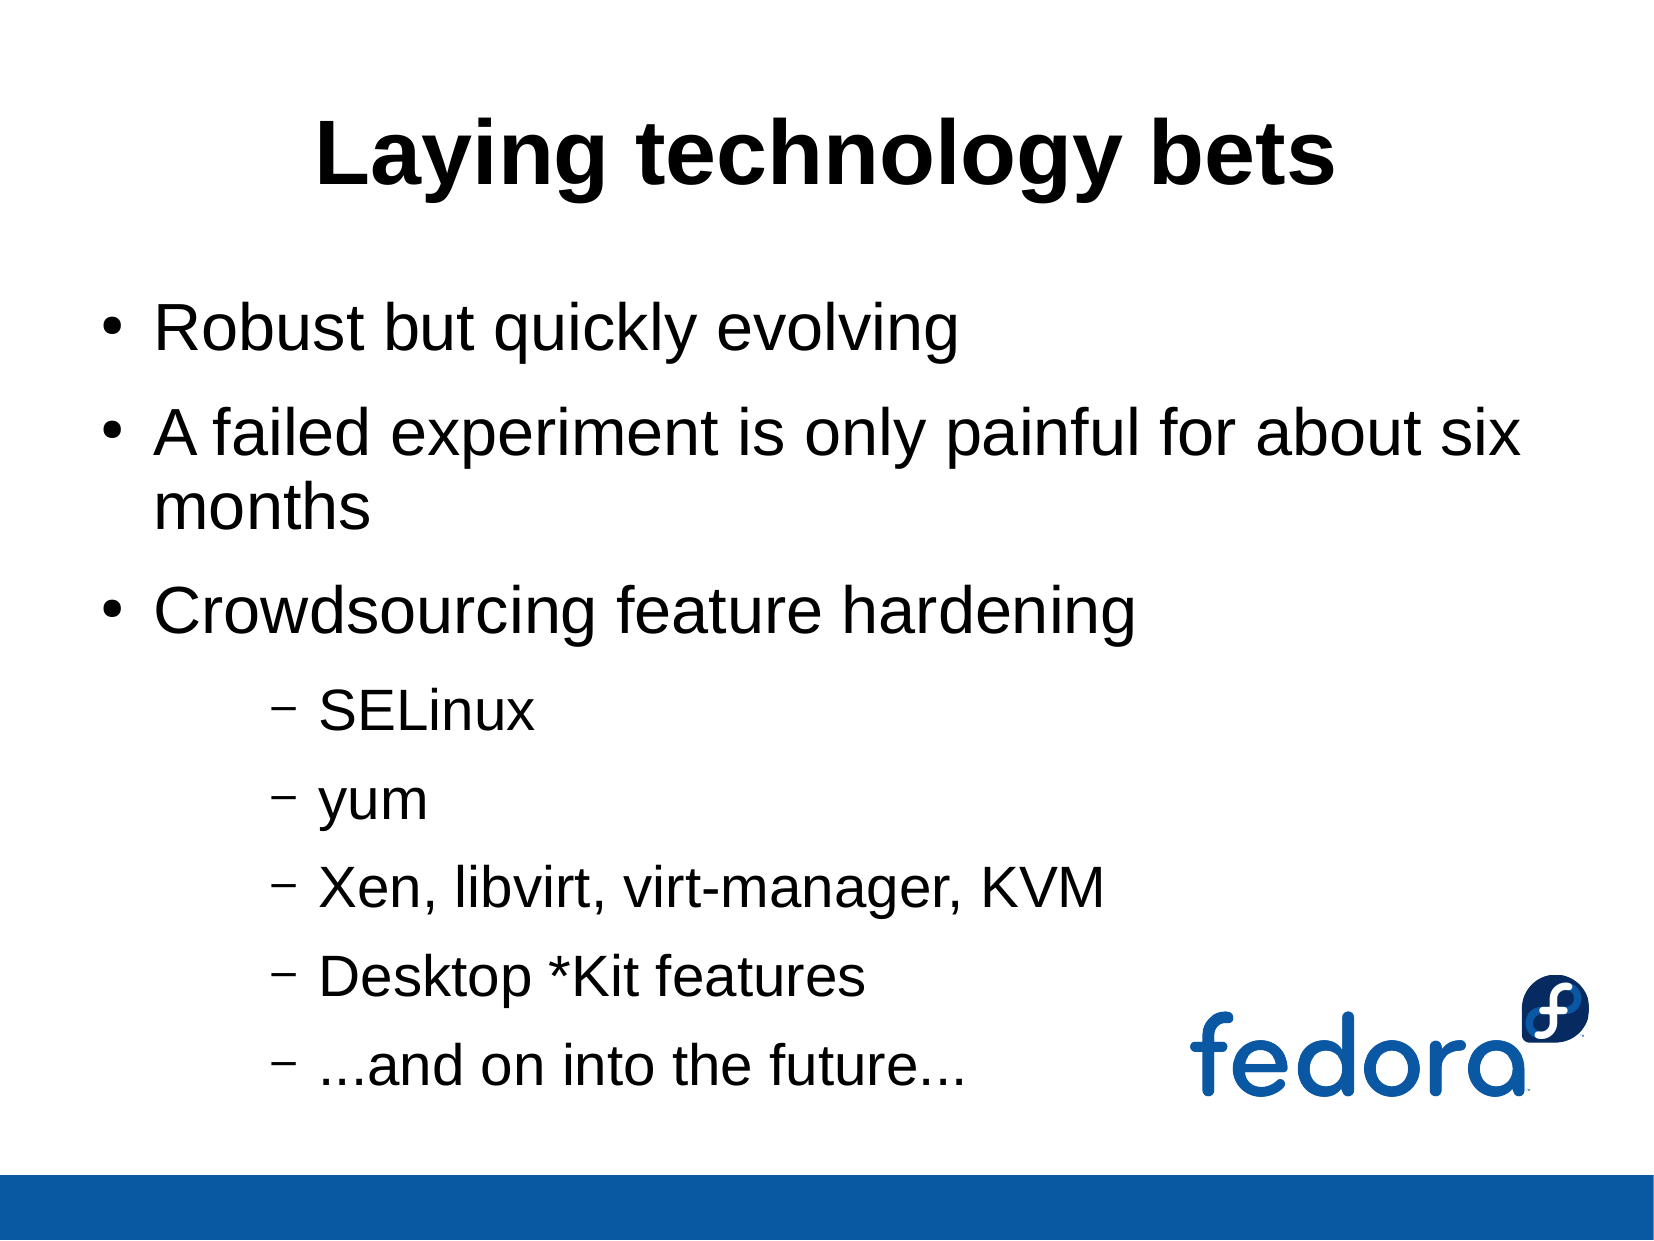

# Laying technology bets
Robust but quickly evolving
A failed experiment is only painful for about six months
Crowdsourcing feature hardening
SELinux
yum
Xen, libvirt, virt-manager, KVM
Desktop *Kit features
...and on into the future...